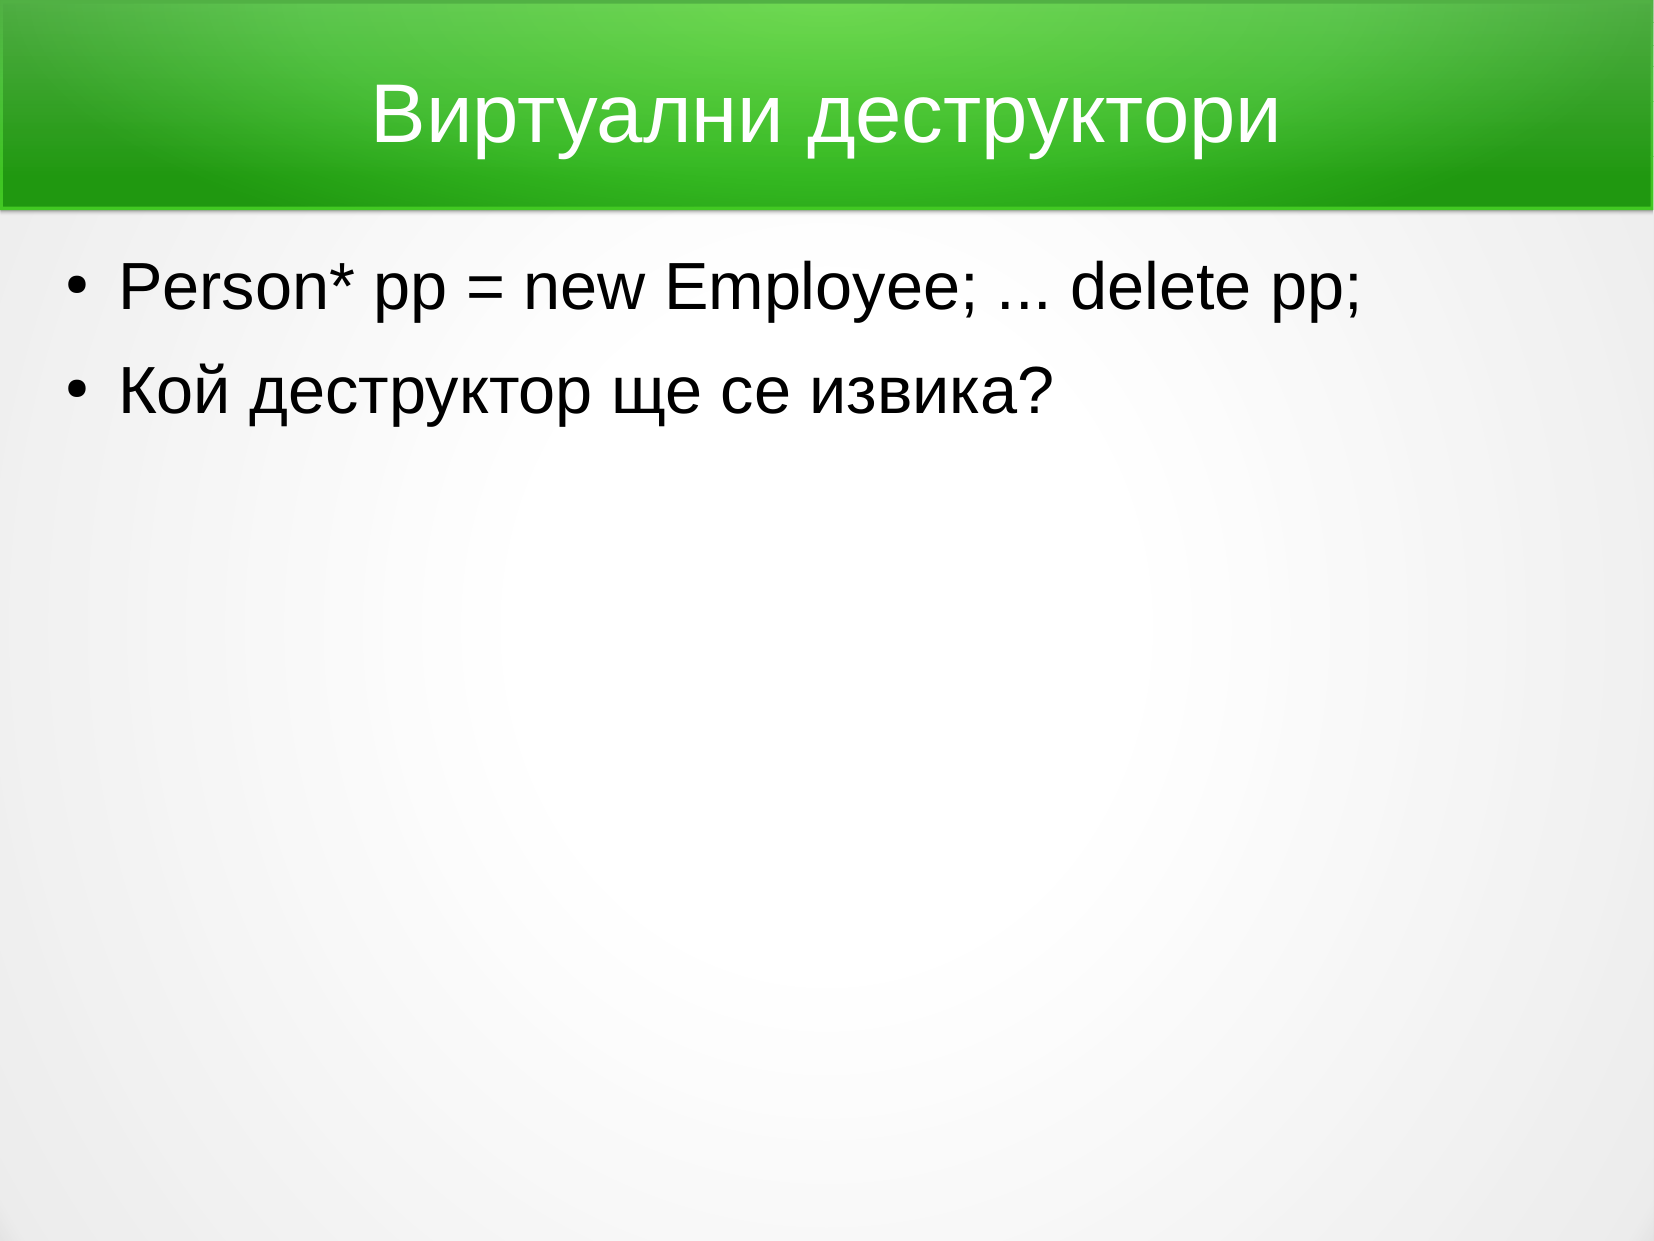

# Виртуални деструктори
Person* pp = new Employee; ... delete pp;
Кой деструктор ще се извика?